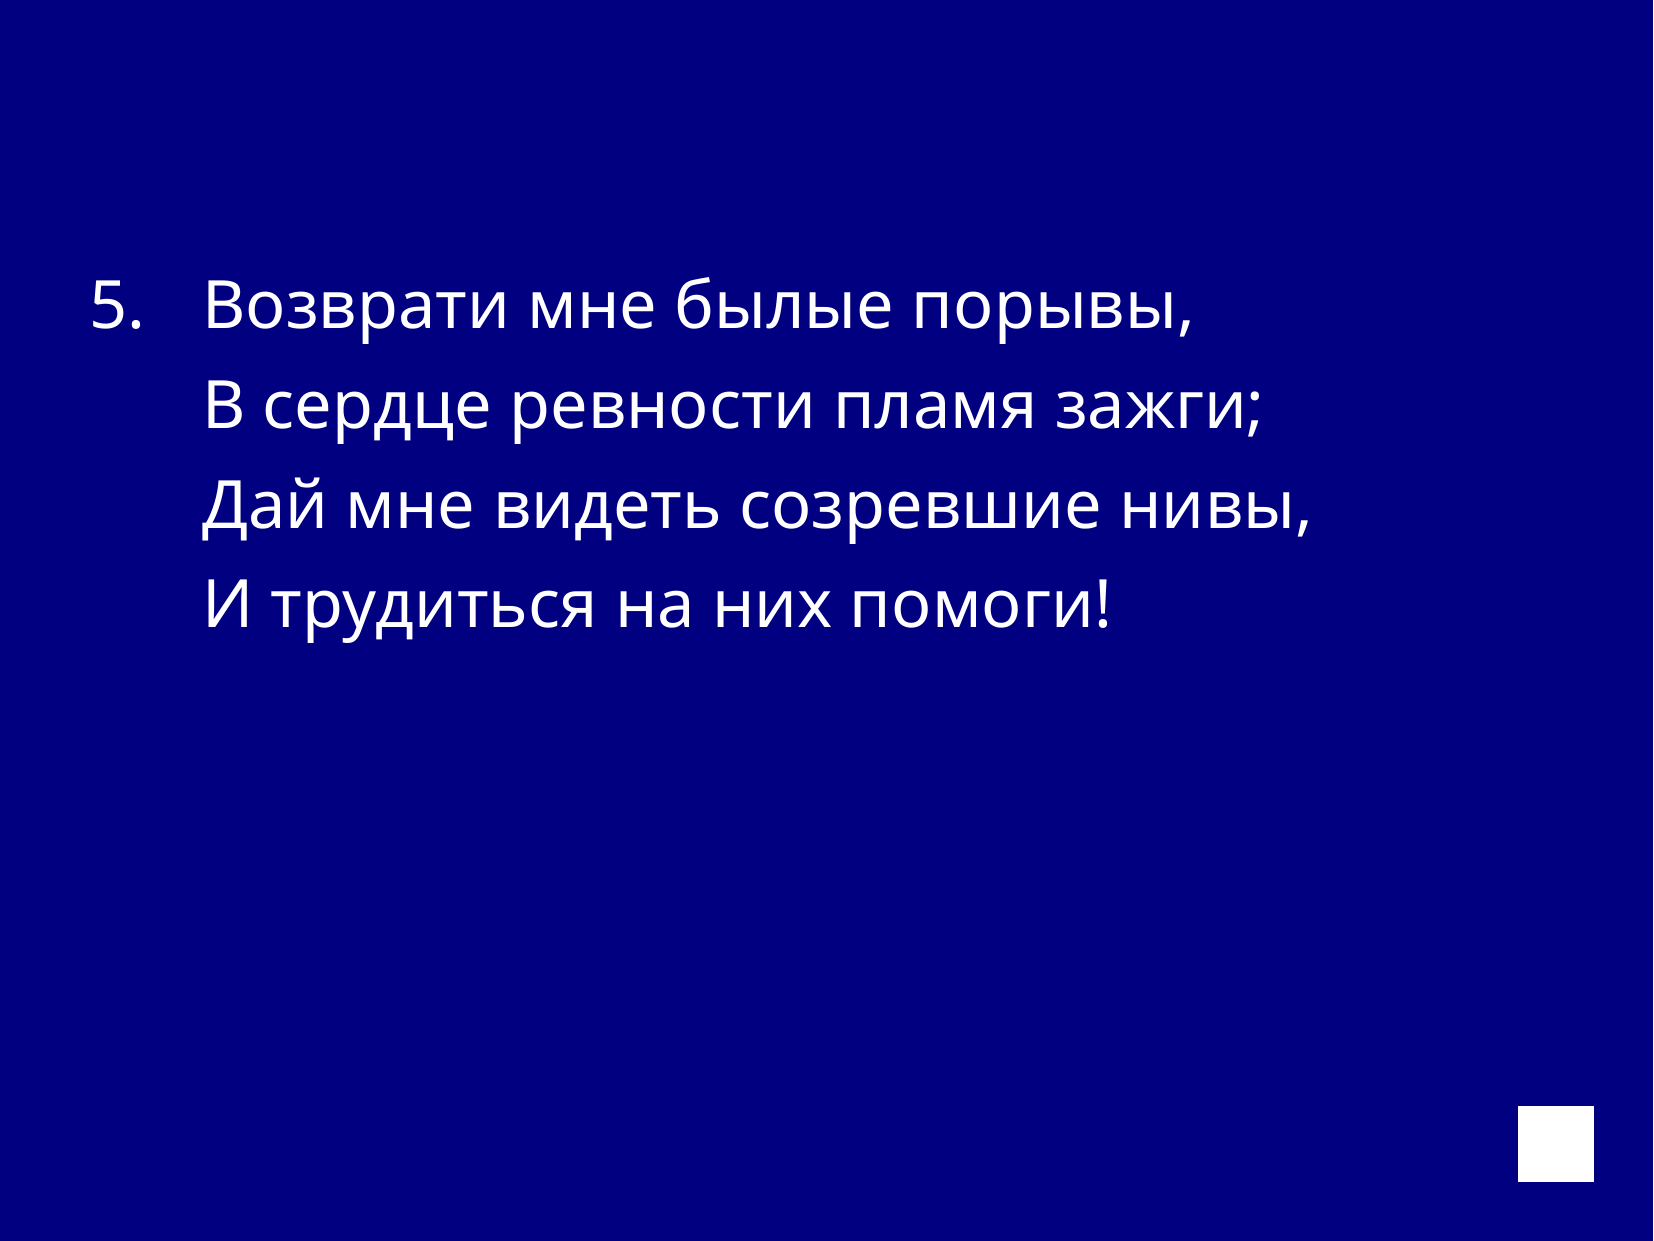

5.	Возврати мне былые порывы,
	В сердце ревности пламя зажги;
	Дай мне видеть созревшие нивы,
	И трудиться на них помоги!